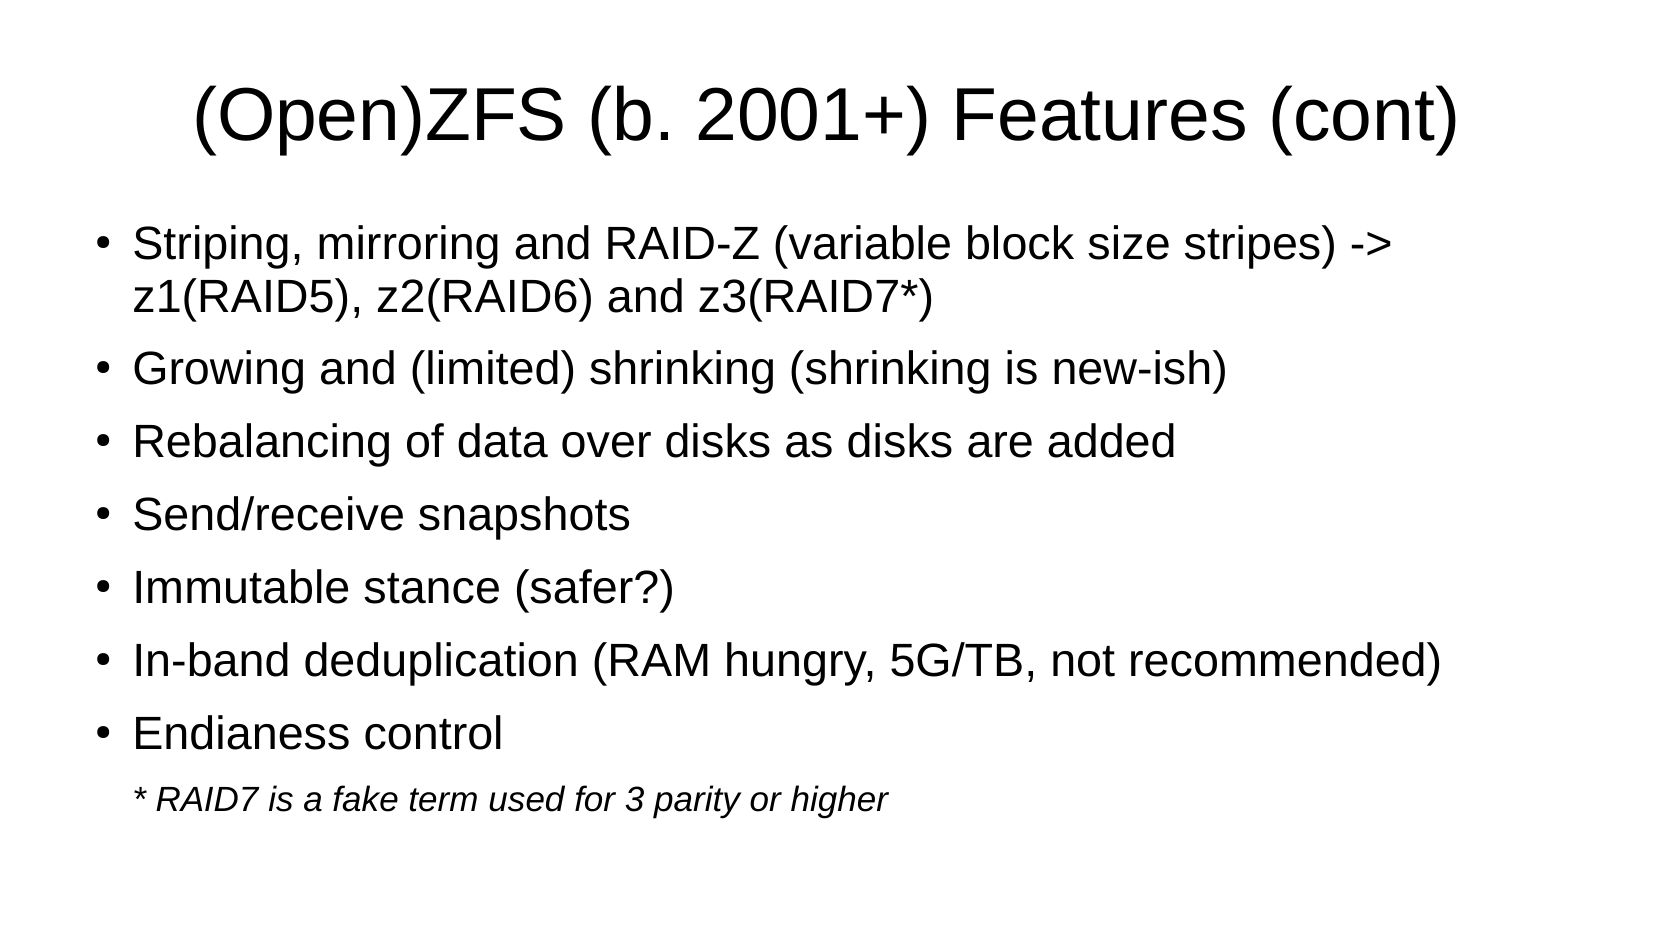

# (Open)ZFS (b. 2001+) Features (cont)
Striping, mirroring and RAID-Z (variable block size stripes) -> z1(RAID5), z2(RAID6) and z3(RAID7*)
Growing and (limited) shrinking (shrinking is new-ish)
Rebalancing of data over disks as disks are added
Send/receive snapshots
Immutable stance (safer?)
In-band deduplication (RAM hungry, 5G/TB, not recommended)
Endianess control
* RAID7 is a fake term used for 3 parity or higher